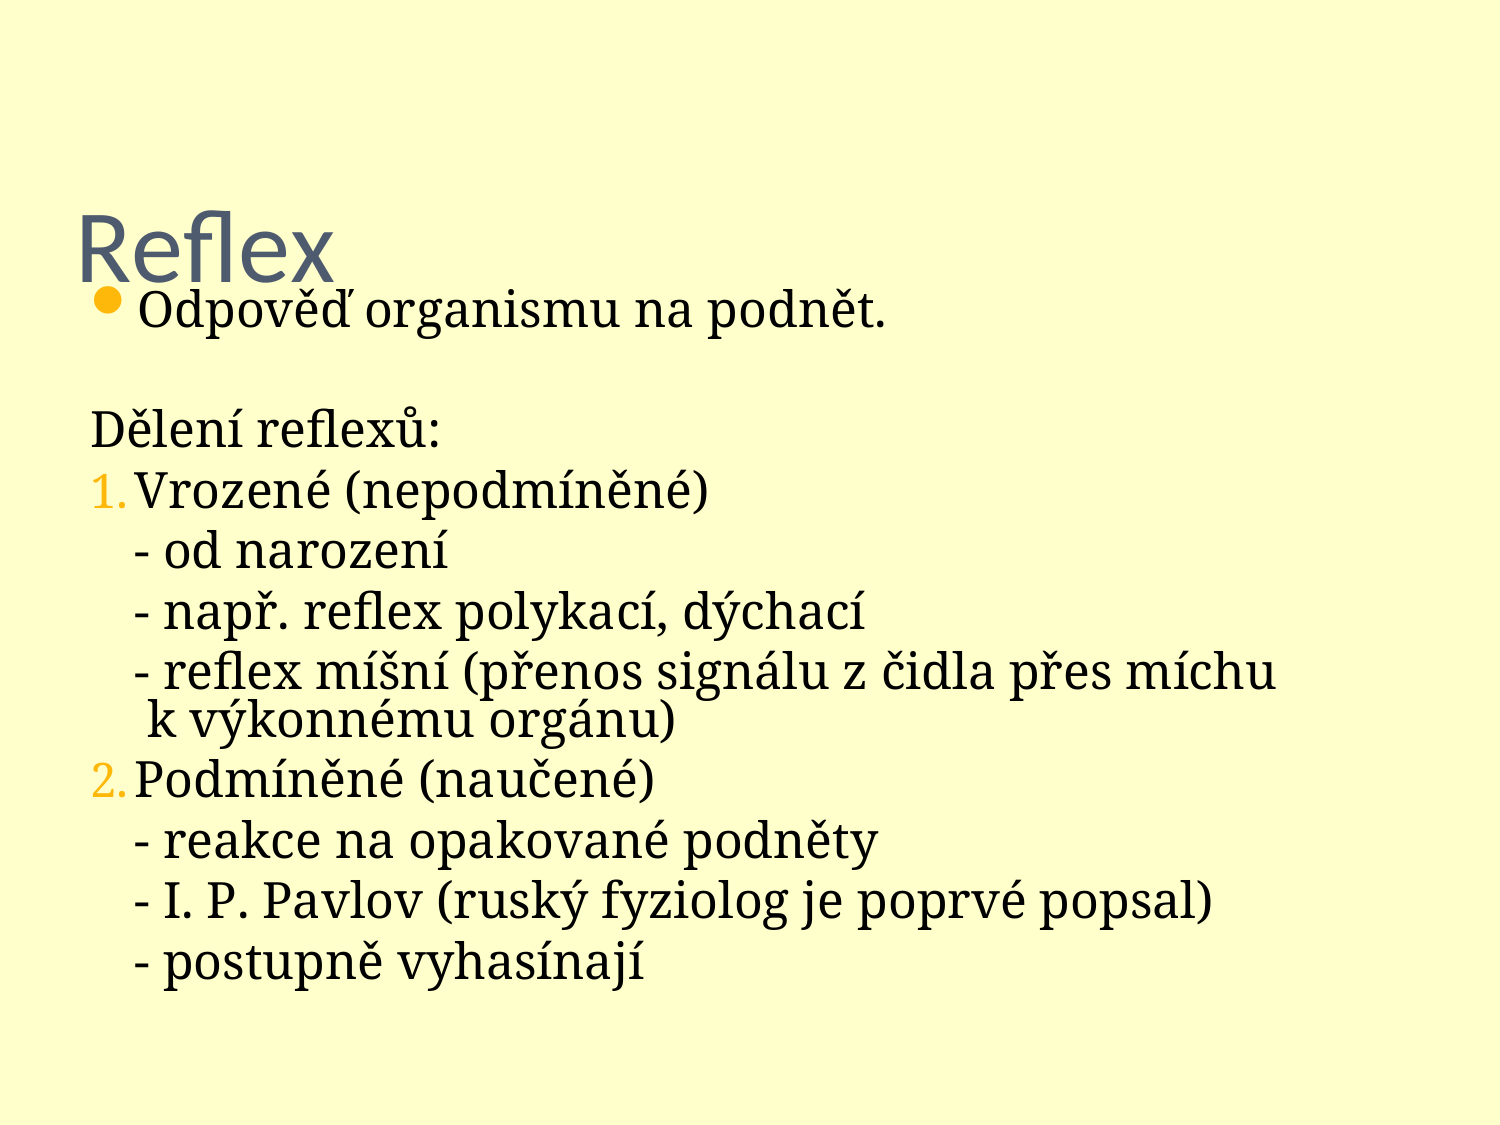

# Reflex
Odpověď organismu na podnět.
Dělení reflexů:
Vrozené (nepodmíněné)
	- od narození
	- např. reflex polykací, dýchací
	- reflex míšní (přenos signálu z čidla přes míchu
 k výkonnému orgánu)
Podmíněné (naučené)
	- reakce na opakované podněty
	- I. P. Pavlov (ruský fyziolog je poprvé popsal)
	- postupně vyhasínají